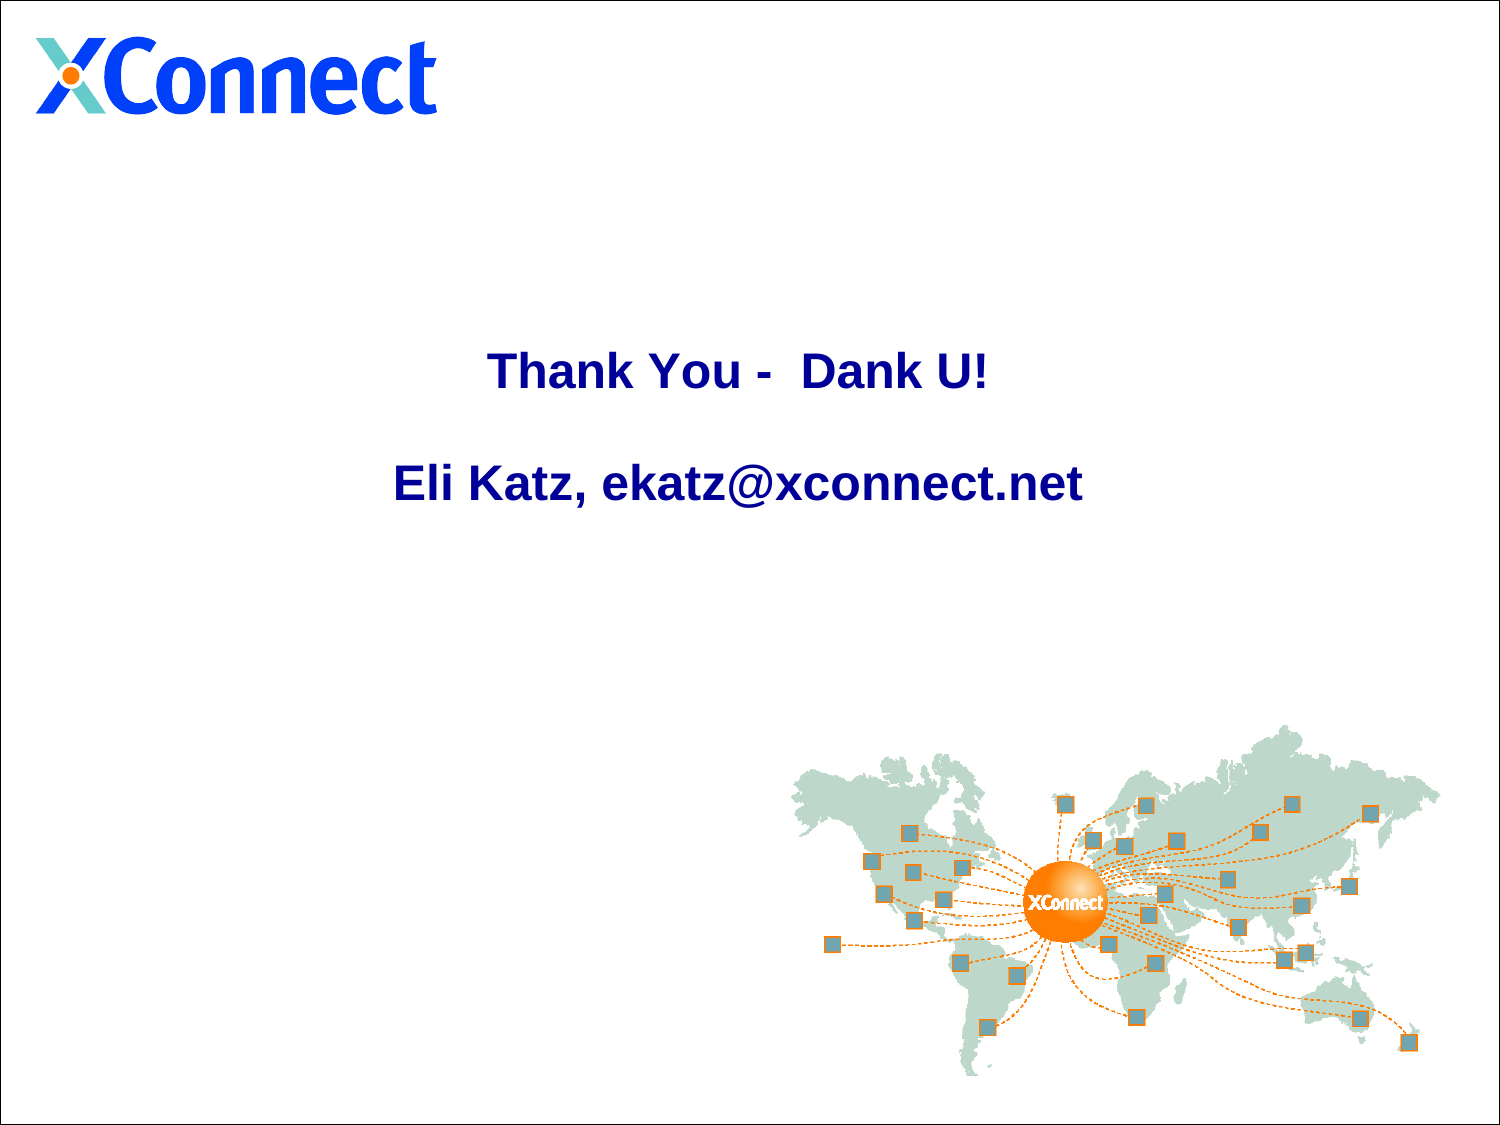

Thank You - Dank U!
Eli Katz, ekatz@xconnect.net